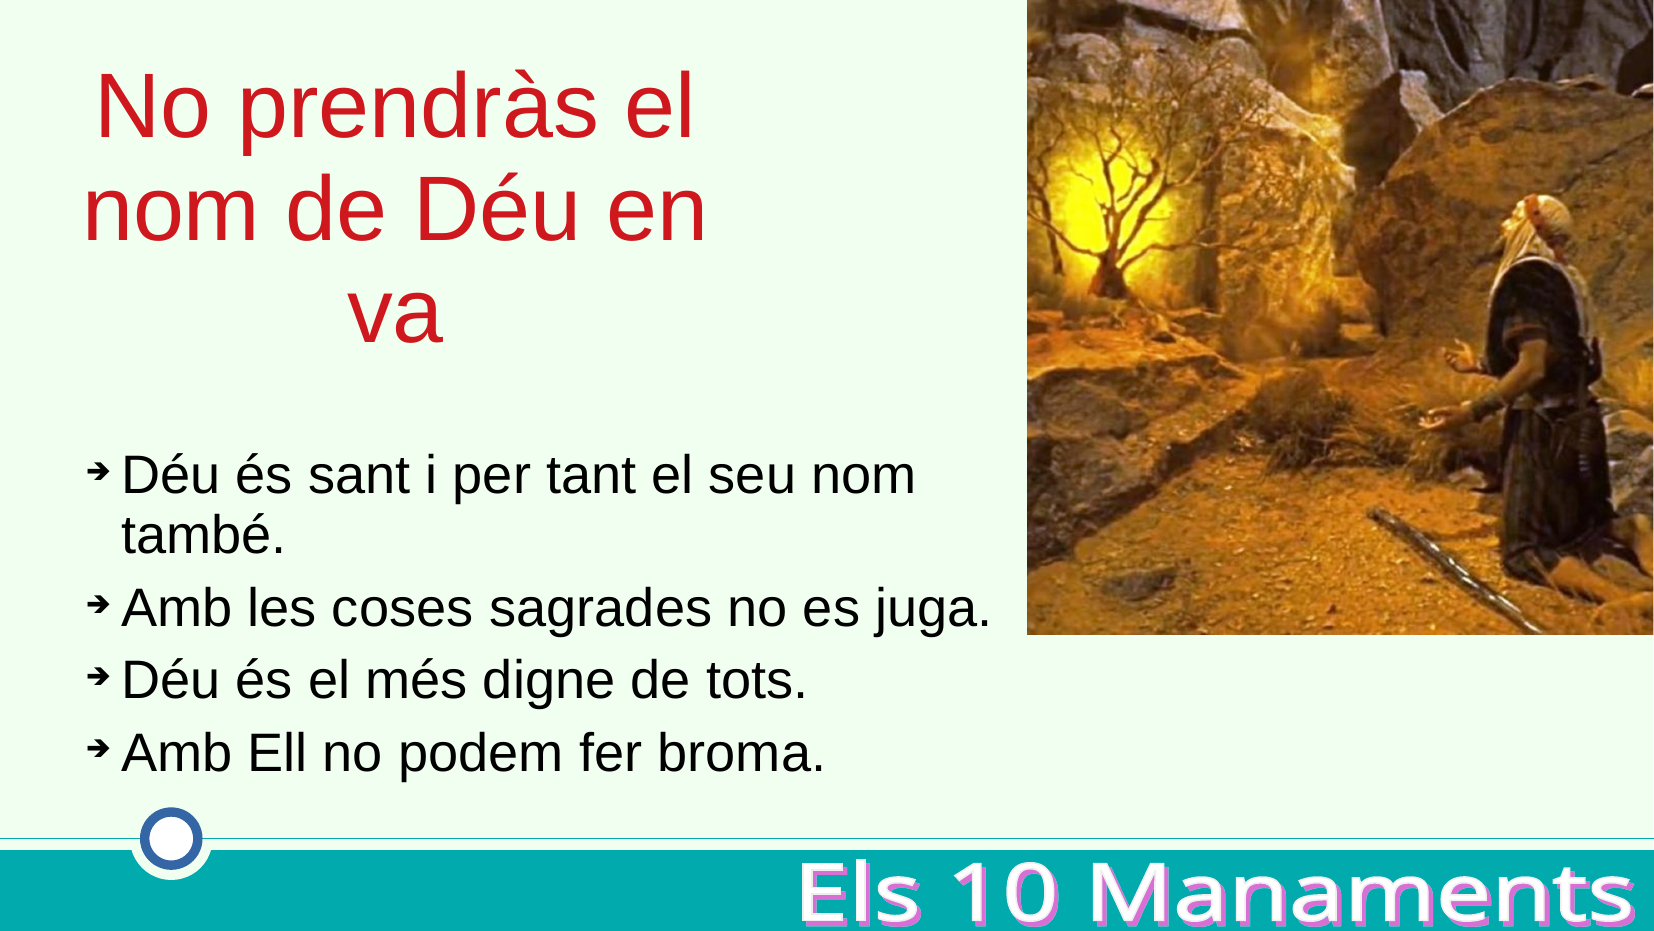

No prendràs el nom de Déu en va
Déu és sant i per tant el seu nom també.
Amb les coses sagrades no es juga.
Déu és el més digne de tots.
Amb Ell no podem fer broma.
Els 10 Manaments